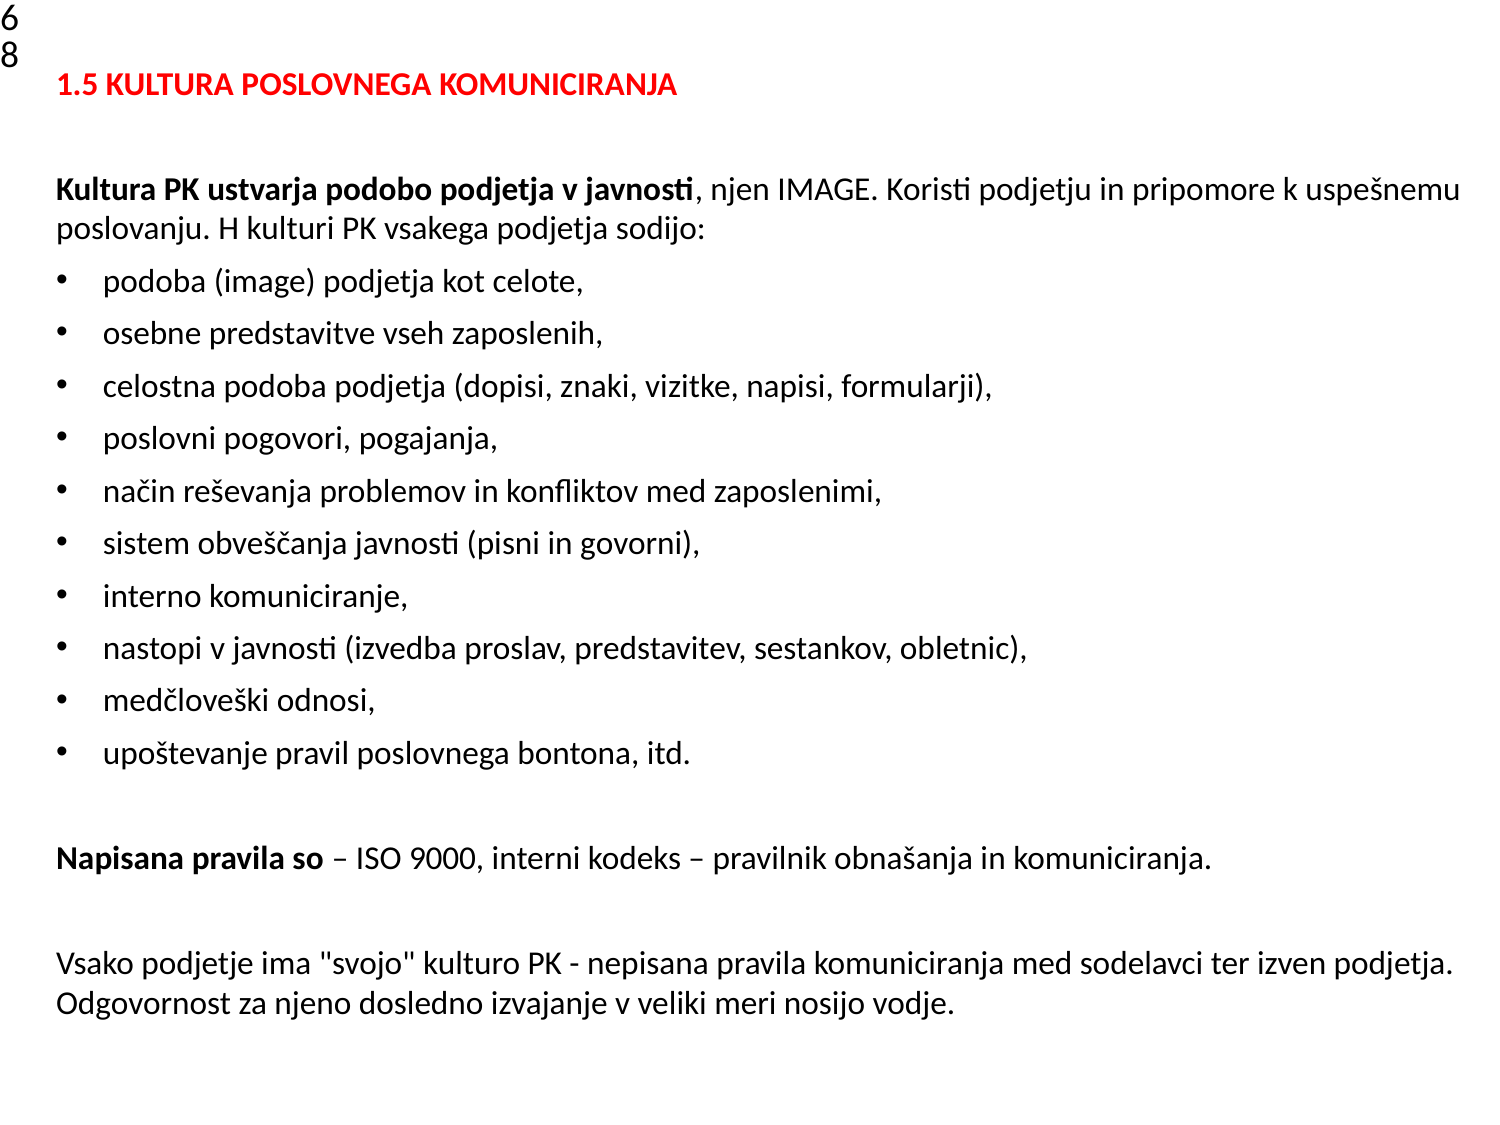

1.5 KULTURA POSLOVNEGA KOMUNICIRANJA
Kultura PK ustvarja podobo podjetja v javnosti, njen IMAGE. Koristi podjetju in pripomore k uspešnemu poslovanju. H kulturi PK vsakega podjetja sodijo:
podoba (image) podjetja kot celote,
osebne predstavitve vseh zaposlenih,
celostna podoba podjetja (dopisi, znaki, vizitke, napisi, formularji),
poslovni pogovori, pogajanja,
način reševanja problemov in konfliktov med zaposlenimi,
sistem obveščanja javnosti (pisni in govorni),
interno komuniciranje,
nastopi v javnosti (izvedba proslav, predstavitev, sestankov, obletnic),
medčloveški odnosi,
upoštevanje pravil poslovnega bontona, itd.
Napisana pravila so – ISO 9000, interni kodeks – pravilnik obnašanja in komuniciranja.
Vsako podjetje ima "svojo" kulturo PK - nepisana pravila komuniciranja med sodelavci ter izven podjetja. Odgovornost za njeno dosledno izvajanje v veliki meri nosijo vodje.